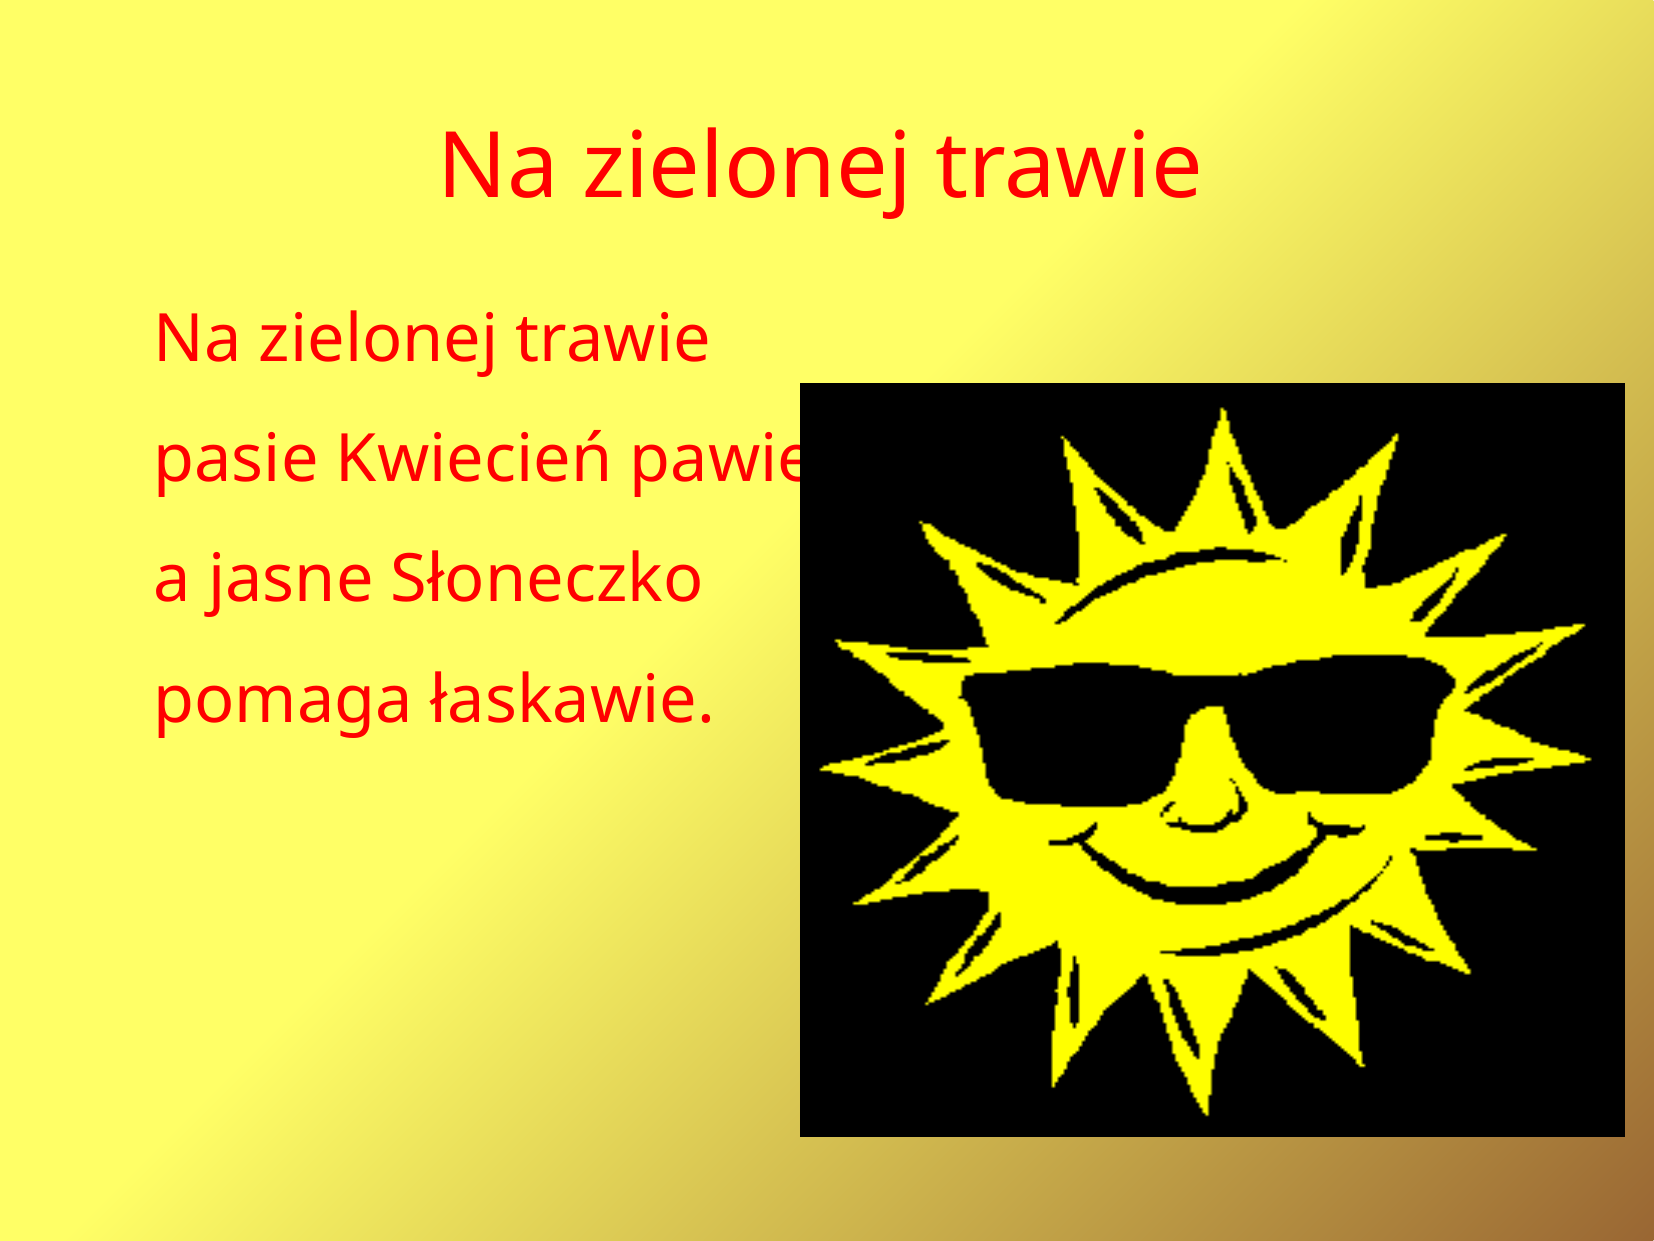

# Na zielonej trawie
Na zielonej trawie
pasie Kwiecień pawie,
a jasne Słoneczko
pomaga łaskawie.